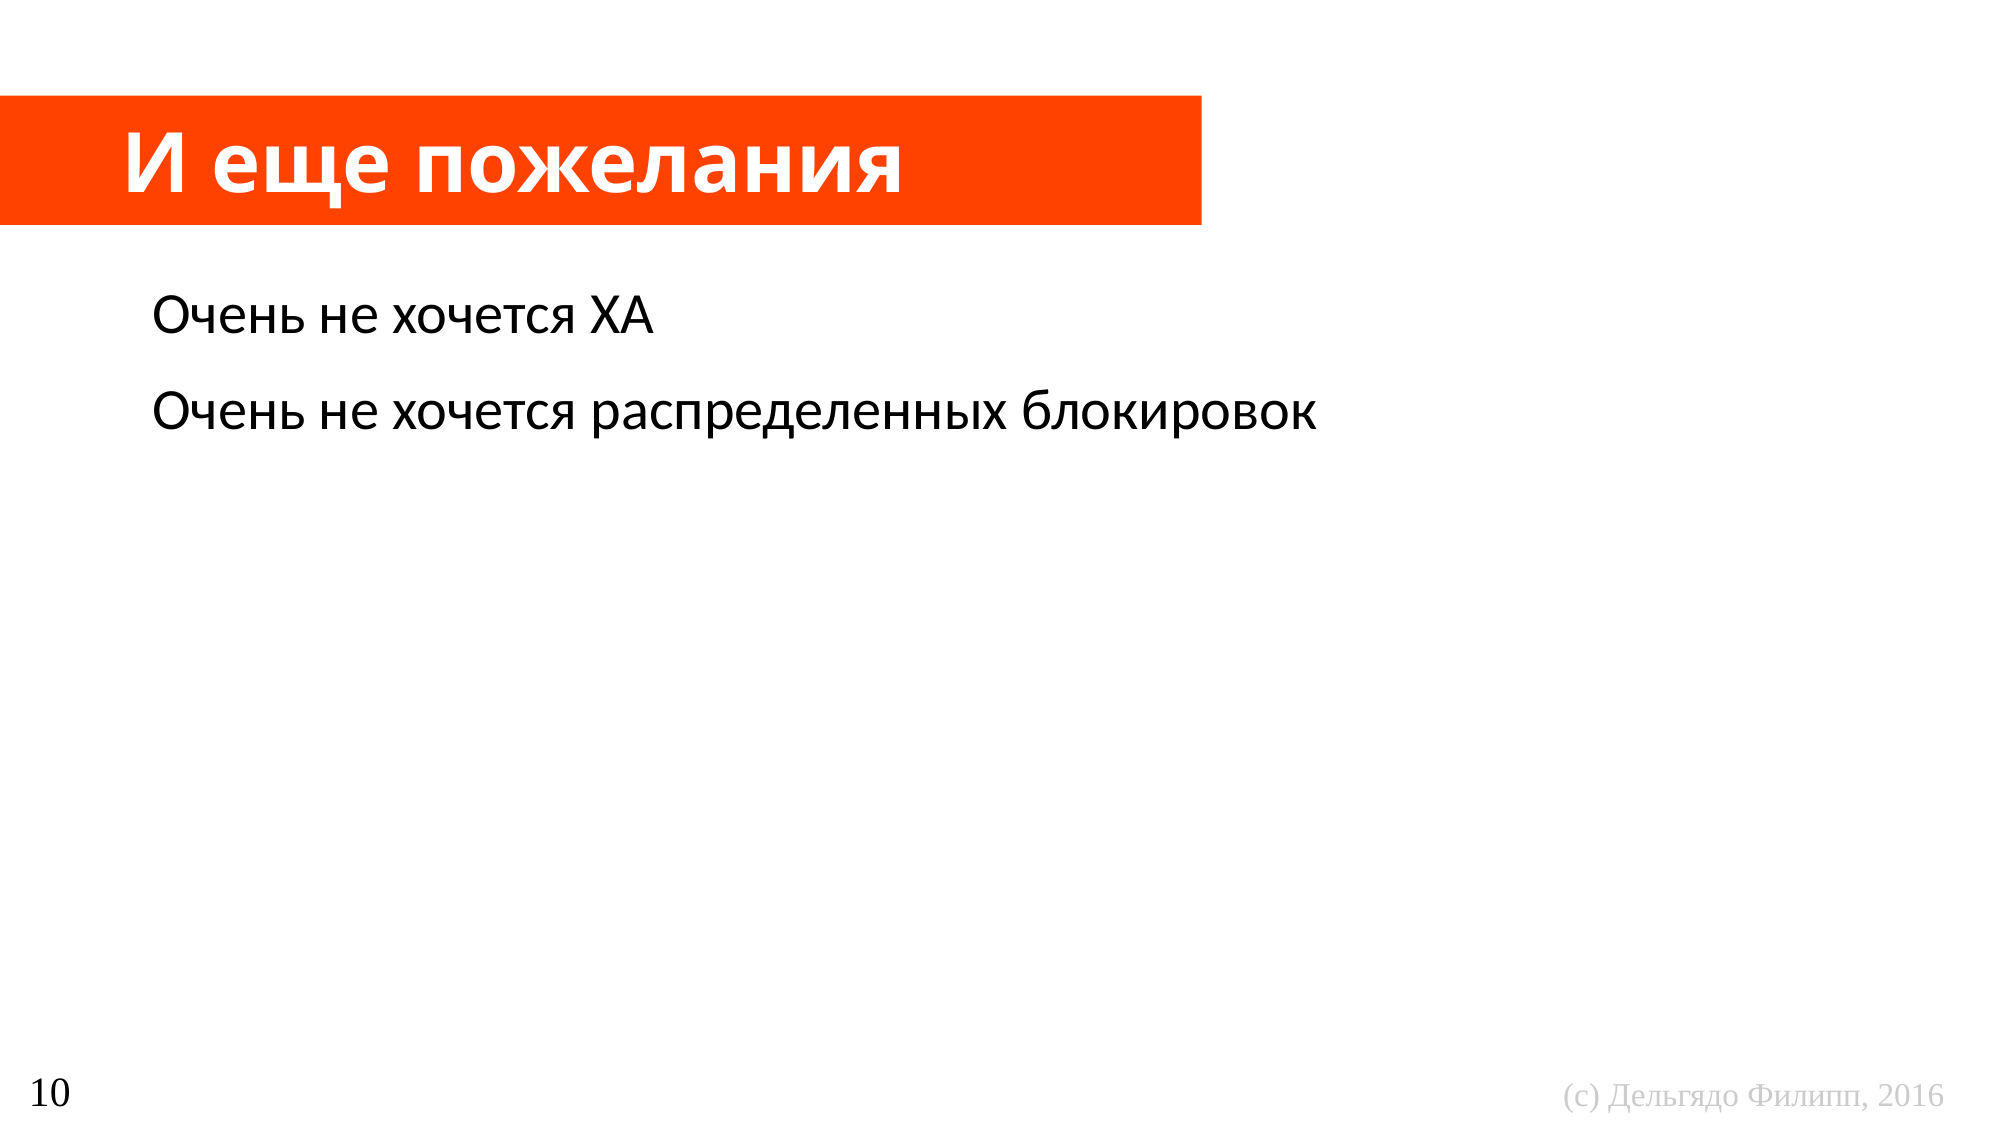

# И еще пожелания
Очень не хочется XA
Очень не хочется распределенных блокировок
10
(c) Дельгядо Филипп, 2016